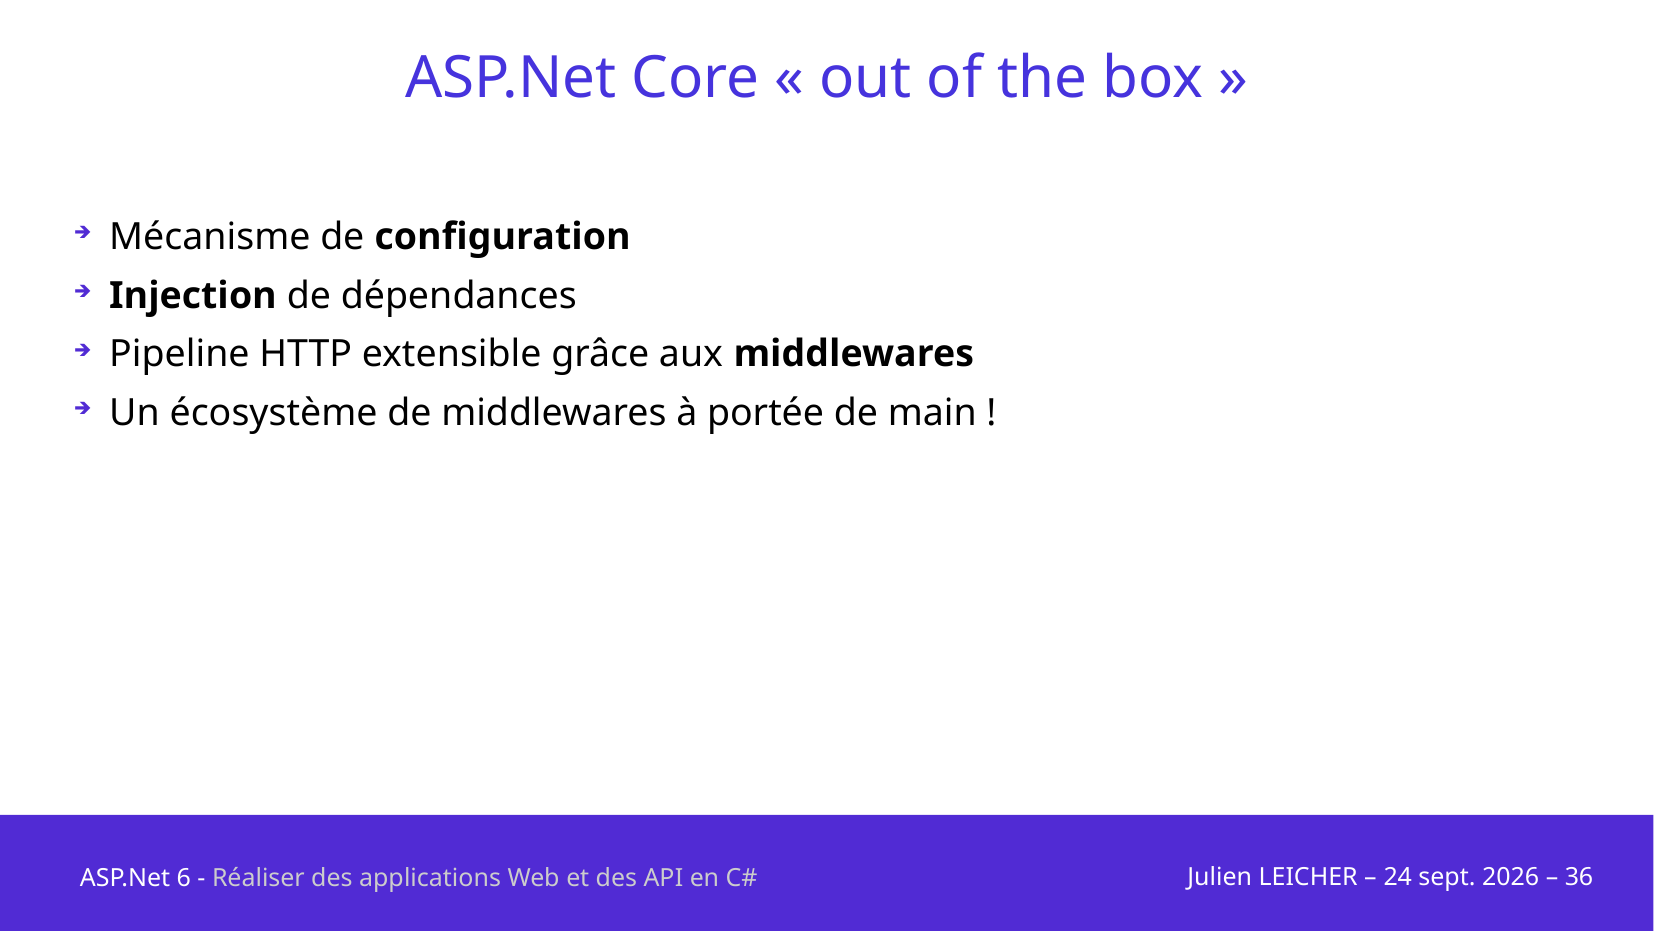

ASP.Net Core « out of the box »
Mécanisme de configuration
Injection de dépendances
Pipeline HTTP extensible grâce aux middlewares
Un écosystème de middlewares à portée de main !
Julien LEICHER – –
ASP.Net 6 - Réaliser des applications Web et des API en C#